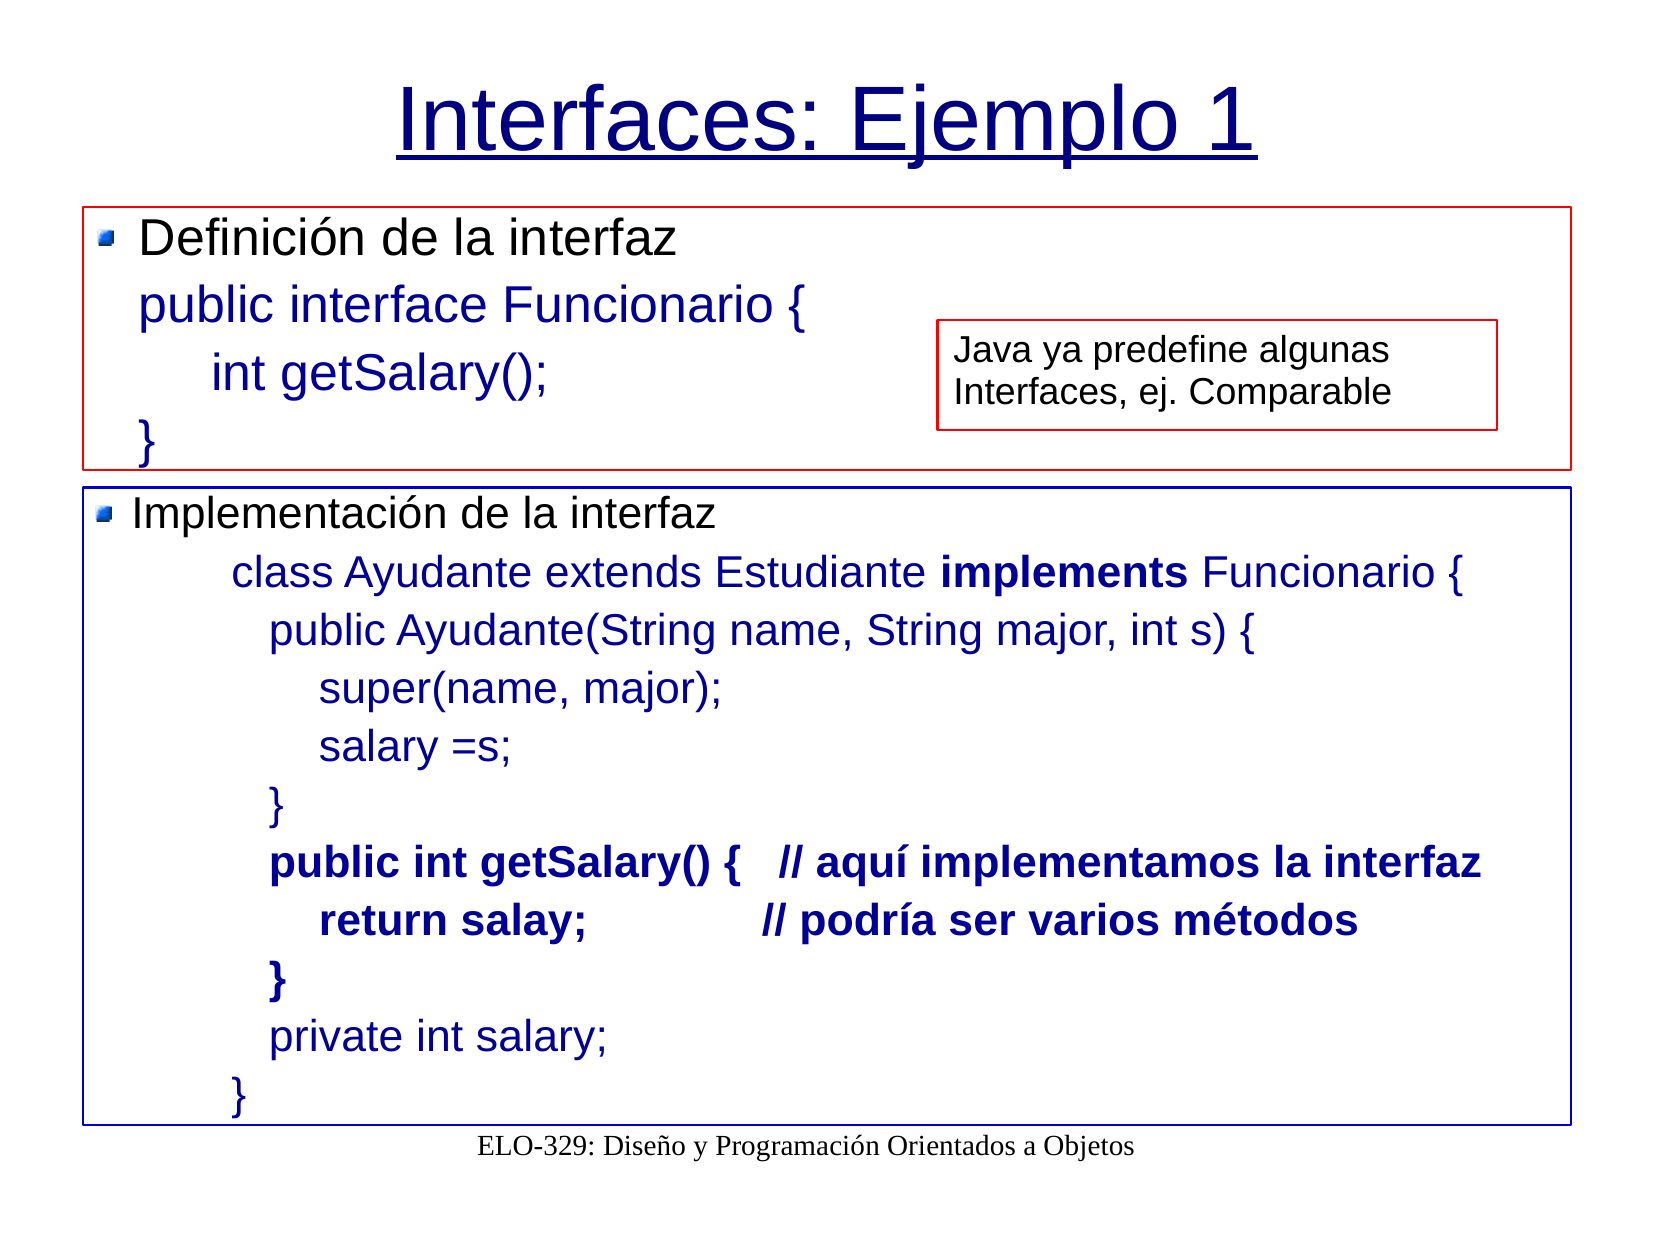

# Interfaces: Ejemplo 1
Definición de la interfaz
public interface Funcionario {
 int getSalary();
}
Java ya predefine algunas
Interfaces, ej. Comparable
Implementación de la interfaz
class Ayudante extends Estudiante implements Funcionario {
 public Ayudante(String name, String major, int s) {
 super(name, major);
 salary =s;
 }
 public int getSalary() { // aquí implementamos la interfaz
 return salay; // podría ser varios métodos
 }
 private int salary;
}